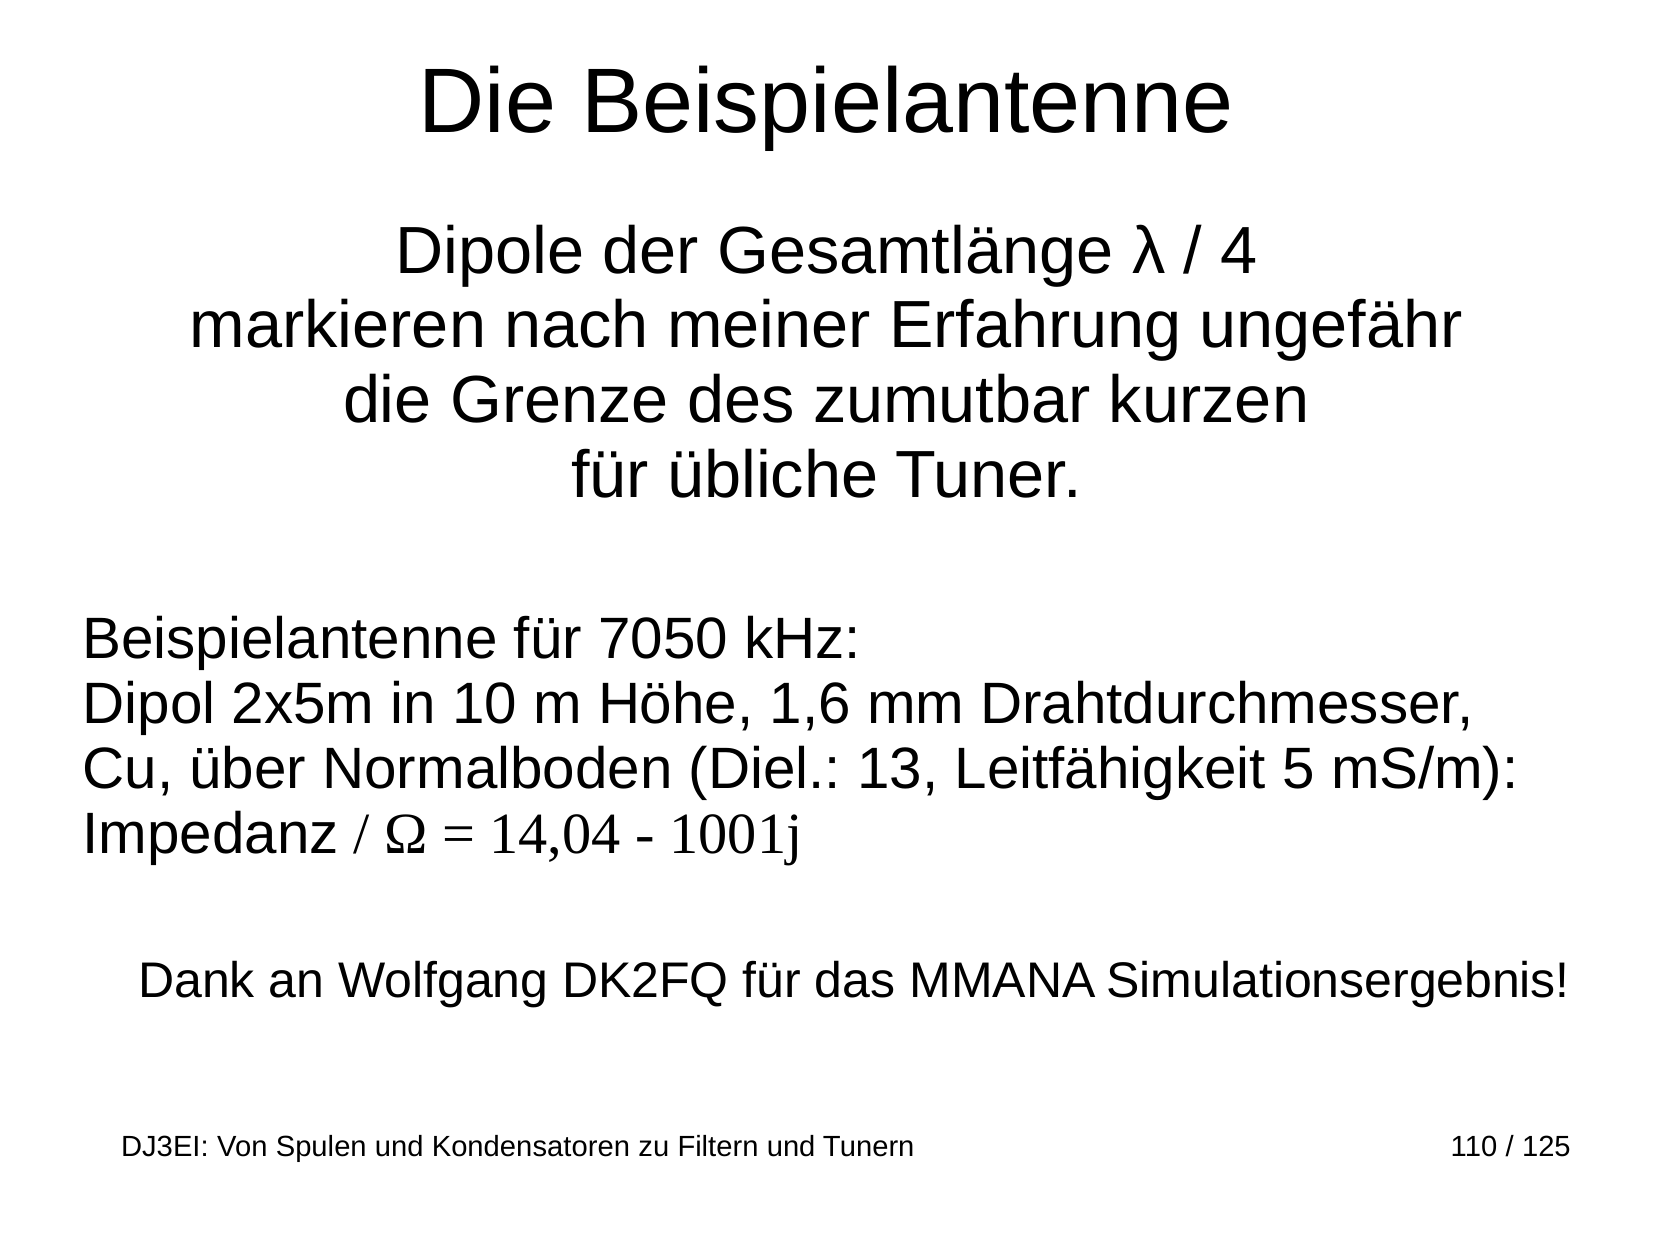

# Die Beispielantenne
Dipole der Gesamtlänge λ / 4
markieren nach meiner Erfahrung ungefähr
die Grenze des zumutbar kurzen
für übliche Tuner.
Beispielantenne für 7050 kHz:
Dipol 2x5m in 10 m Höhe, 1,6 mm Drahtdurchmesser, Cu, über Normalboden (Diel.: 13, Leitfähigkeit 5 mS/m):
Impedanz / Ω = 14,04 - 1001j
Dank an Wolfgang DK2FQ für das MMANA Simulationsergebnis!